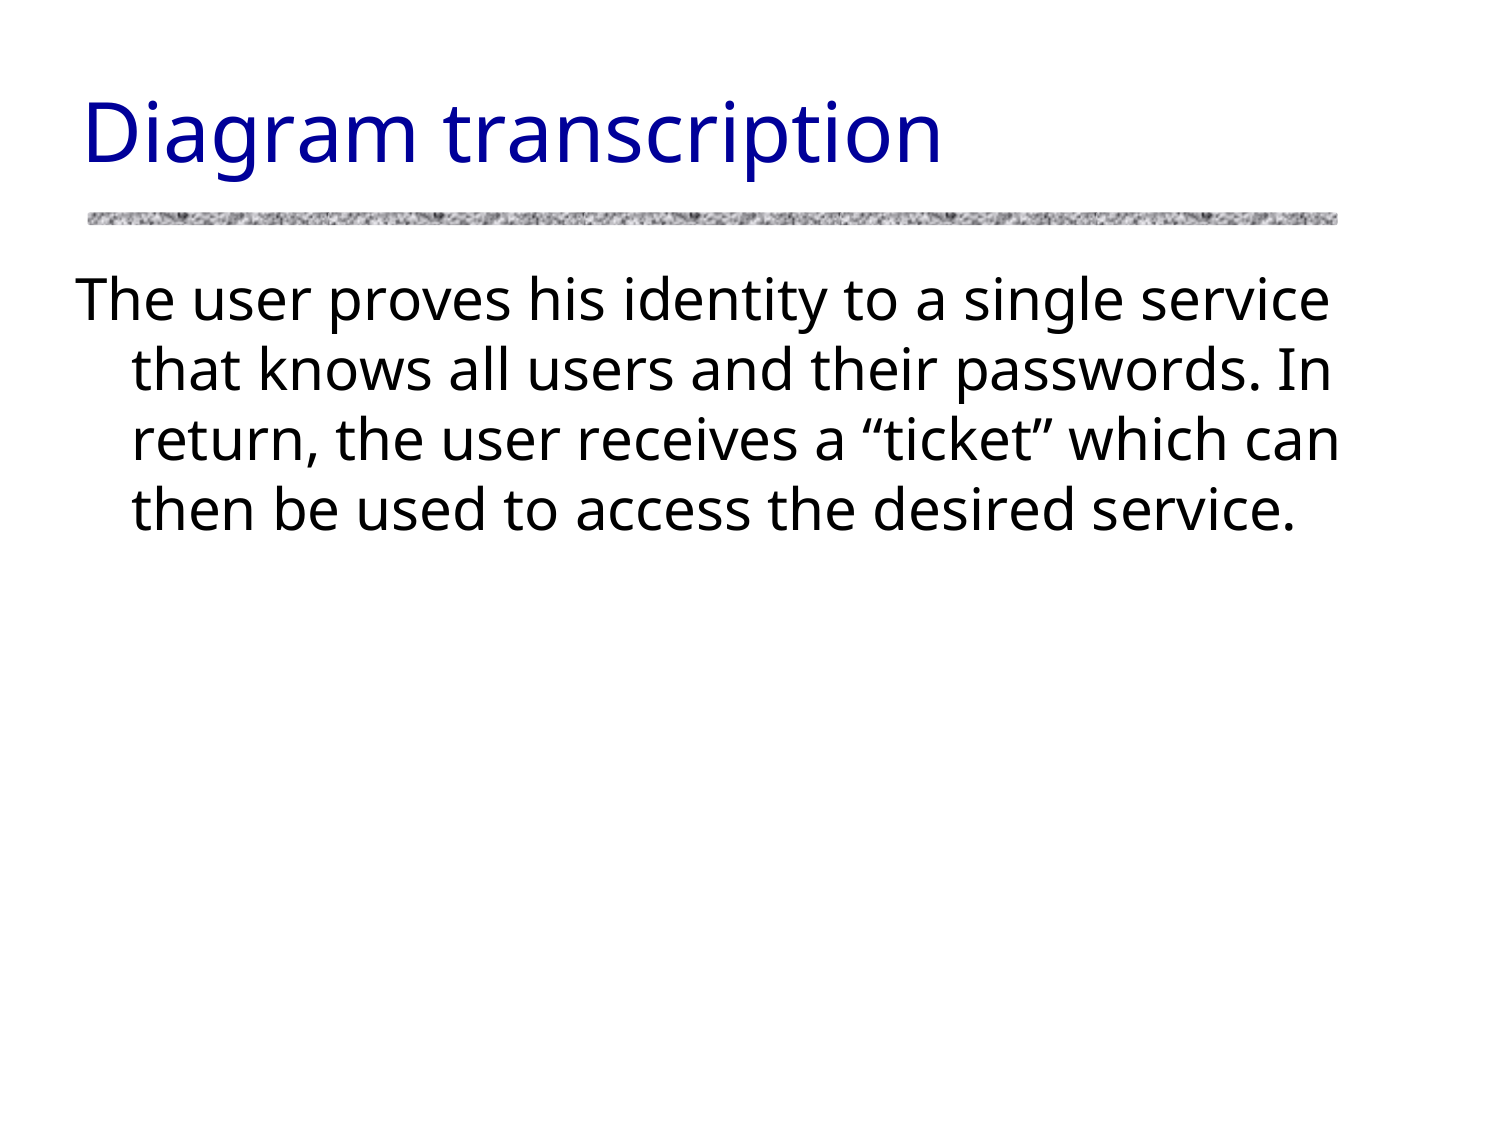

# Diagram transcription
The user proves his identity to a single service that knows all users and their passwords. In return, the user receives a “ticket” which can then be used to access the desired service.